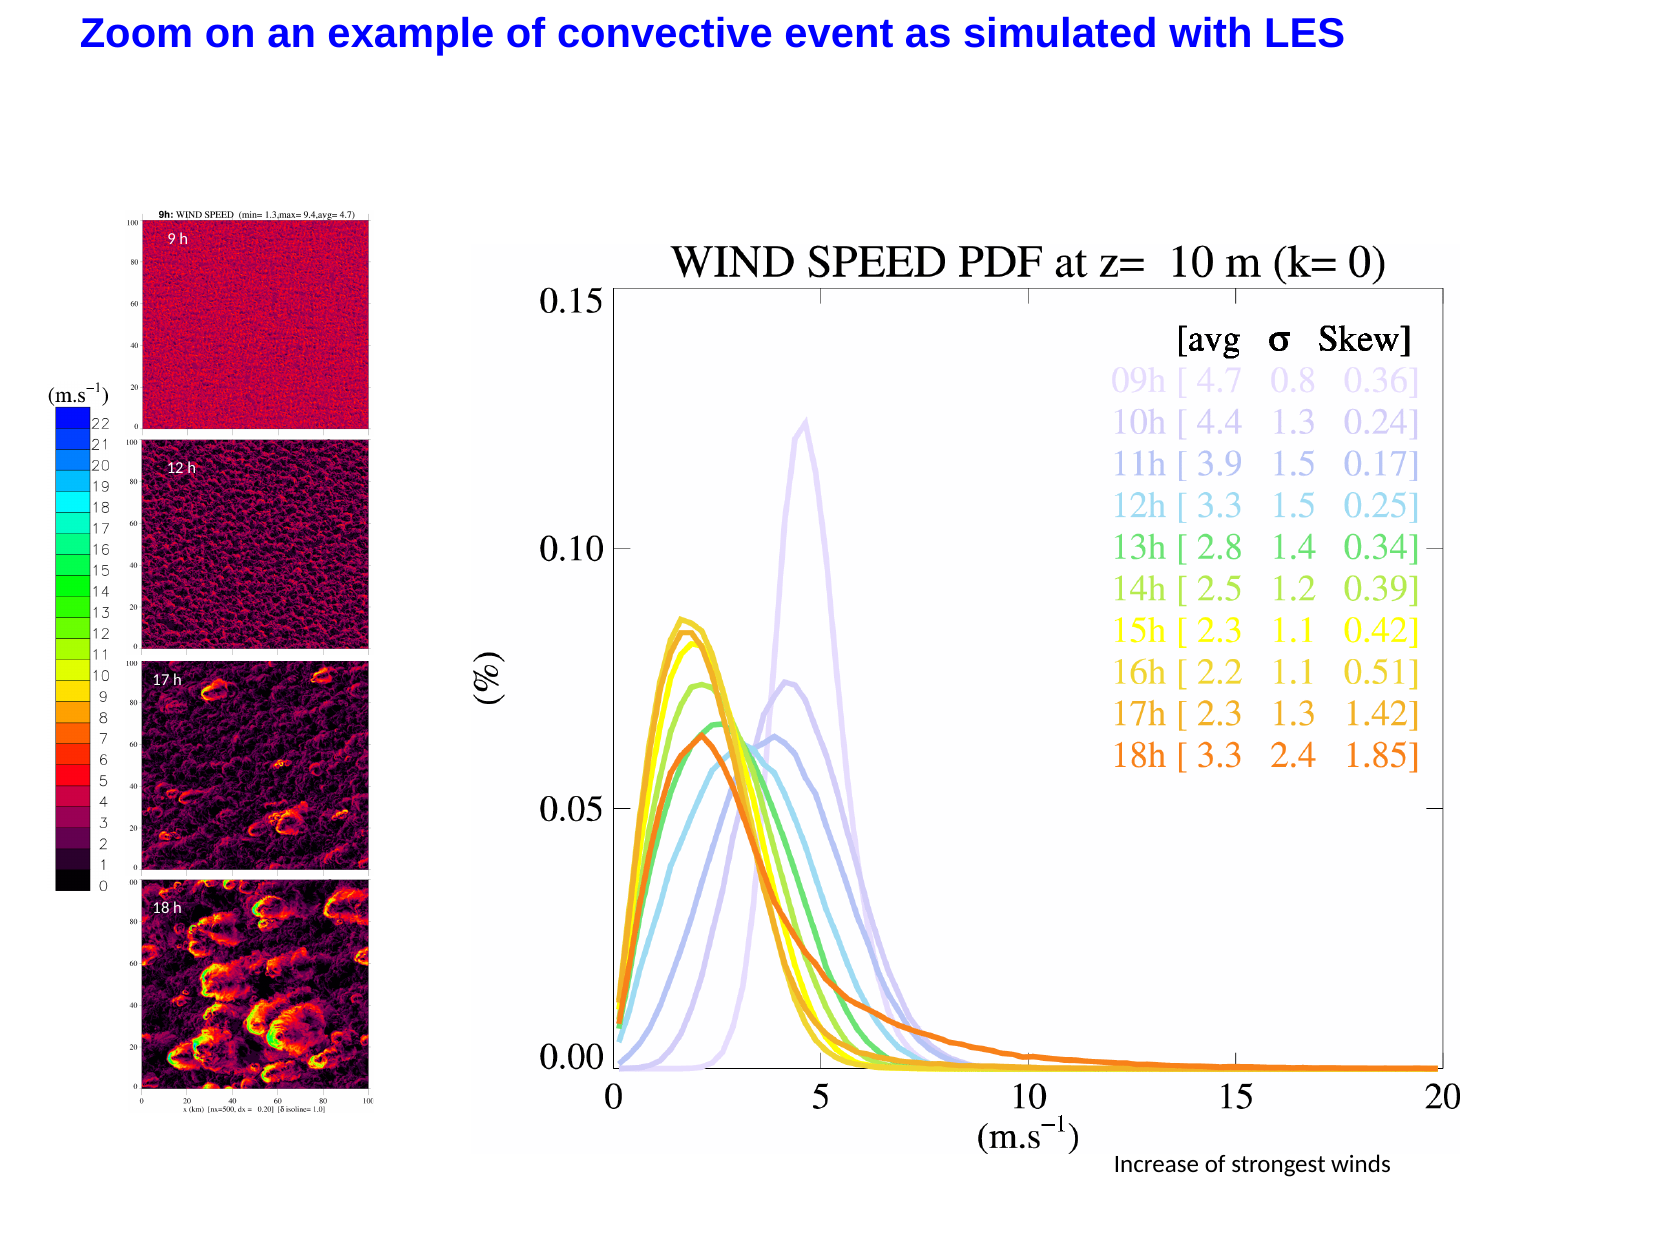

Zoom on an example of convective event as simulated with LES
9 h
12 h
17 h
18 h
Increase of strongest winds